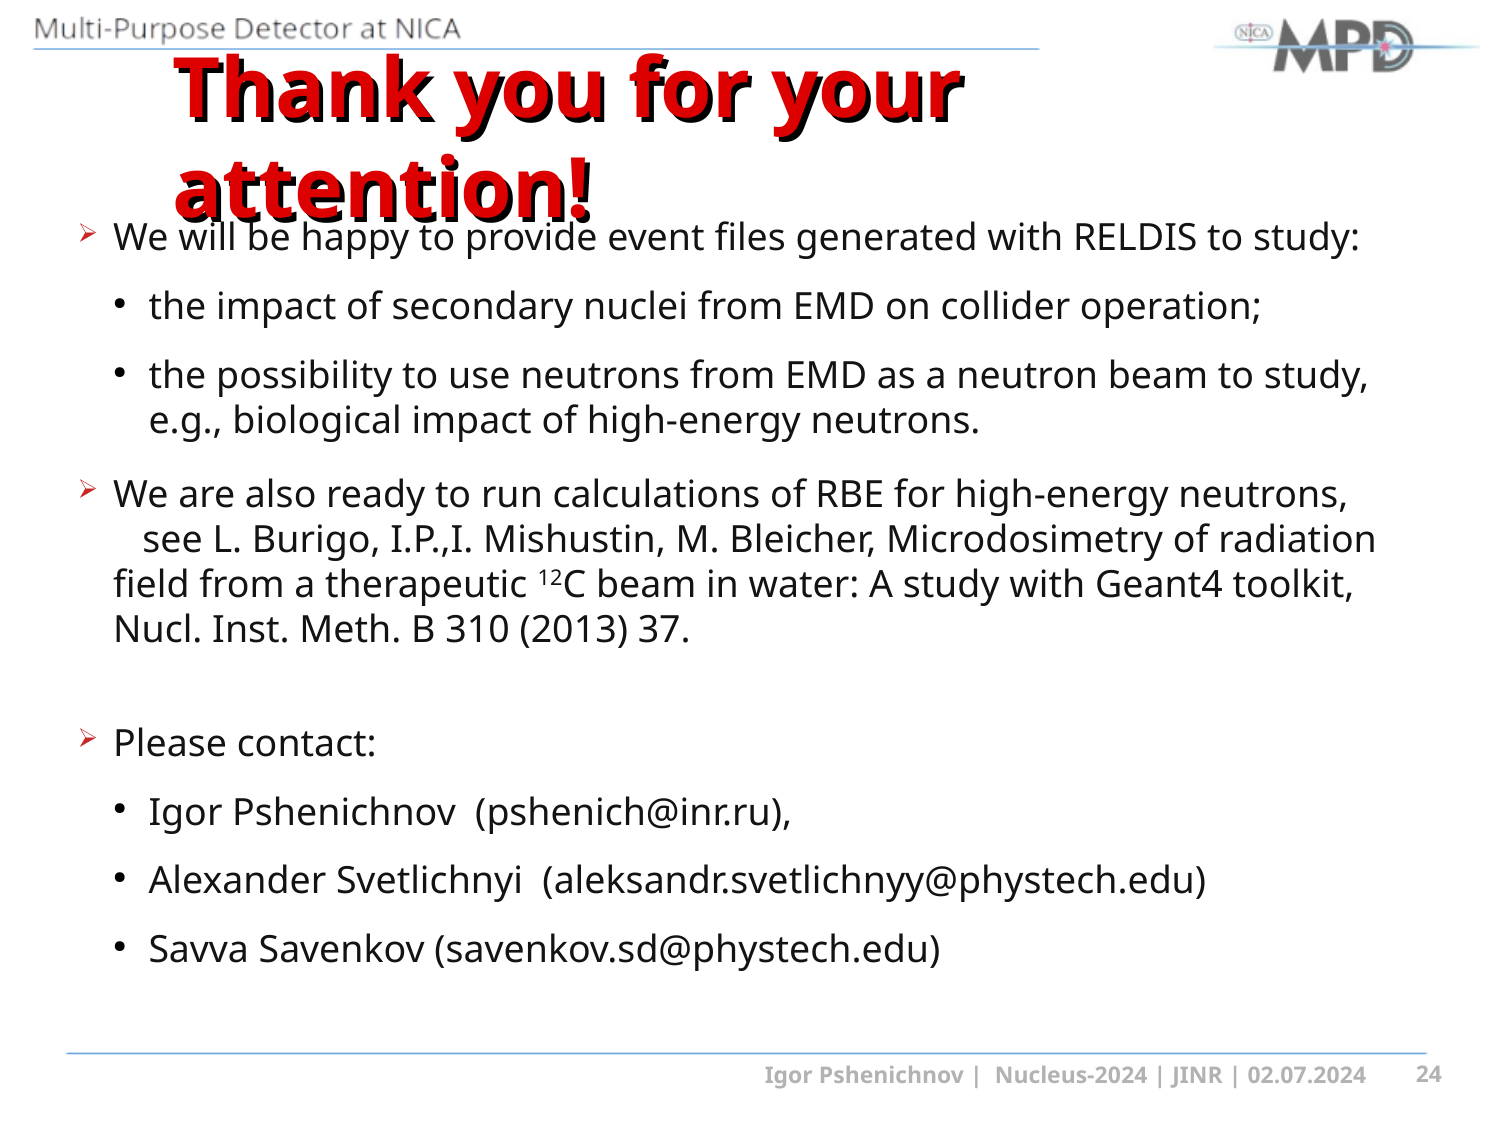

# Thank you for your attention!
We will be happy to provide event files generated with RELDIS to study:
the impact of secondary nuclei from EMD on collider operation;
the possibility to use neutrons from EMD as a neutron beam to study, e.g., biological impact of high-energy neutrons.
We are also ready to run calculations of RBE for high-energy neutrons, see L. Burigo, I.P.,I. Mishustin, M. Bleicher, Microdosimetry of radiation field from a therapeutic 12C beam in water: A study with Geant4 toolkit, Nucl. Inst. Meth. B 310 (2013) 37.
Please contact:
Igor Pshenichnov (pshenich@inr.ru),
Alexander Svetlichnyi (aleksandr.svetlichnyy@phystech.edu)
Savva Savenkov (savenkov.sd@phystech.edu)
 Igor Pshenichnov | Nucleus-2024 | JINR | 02.07.2024